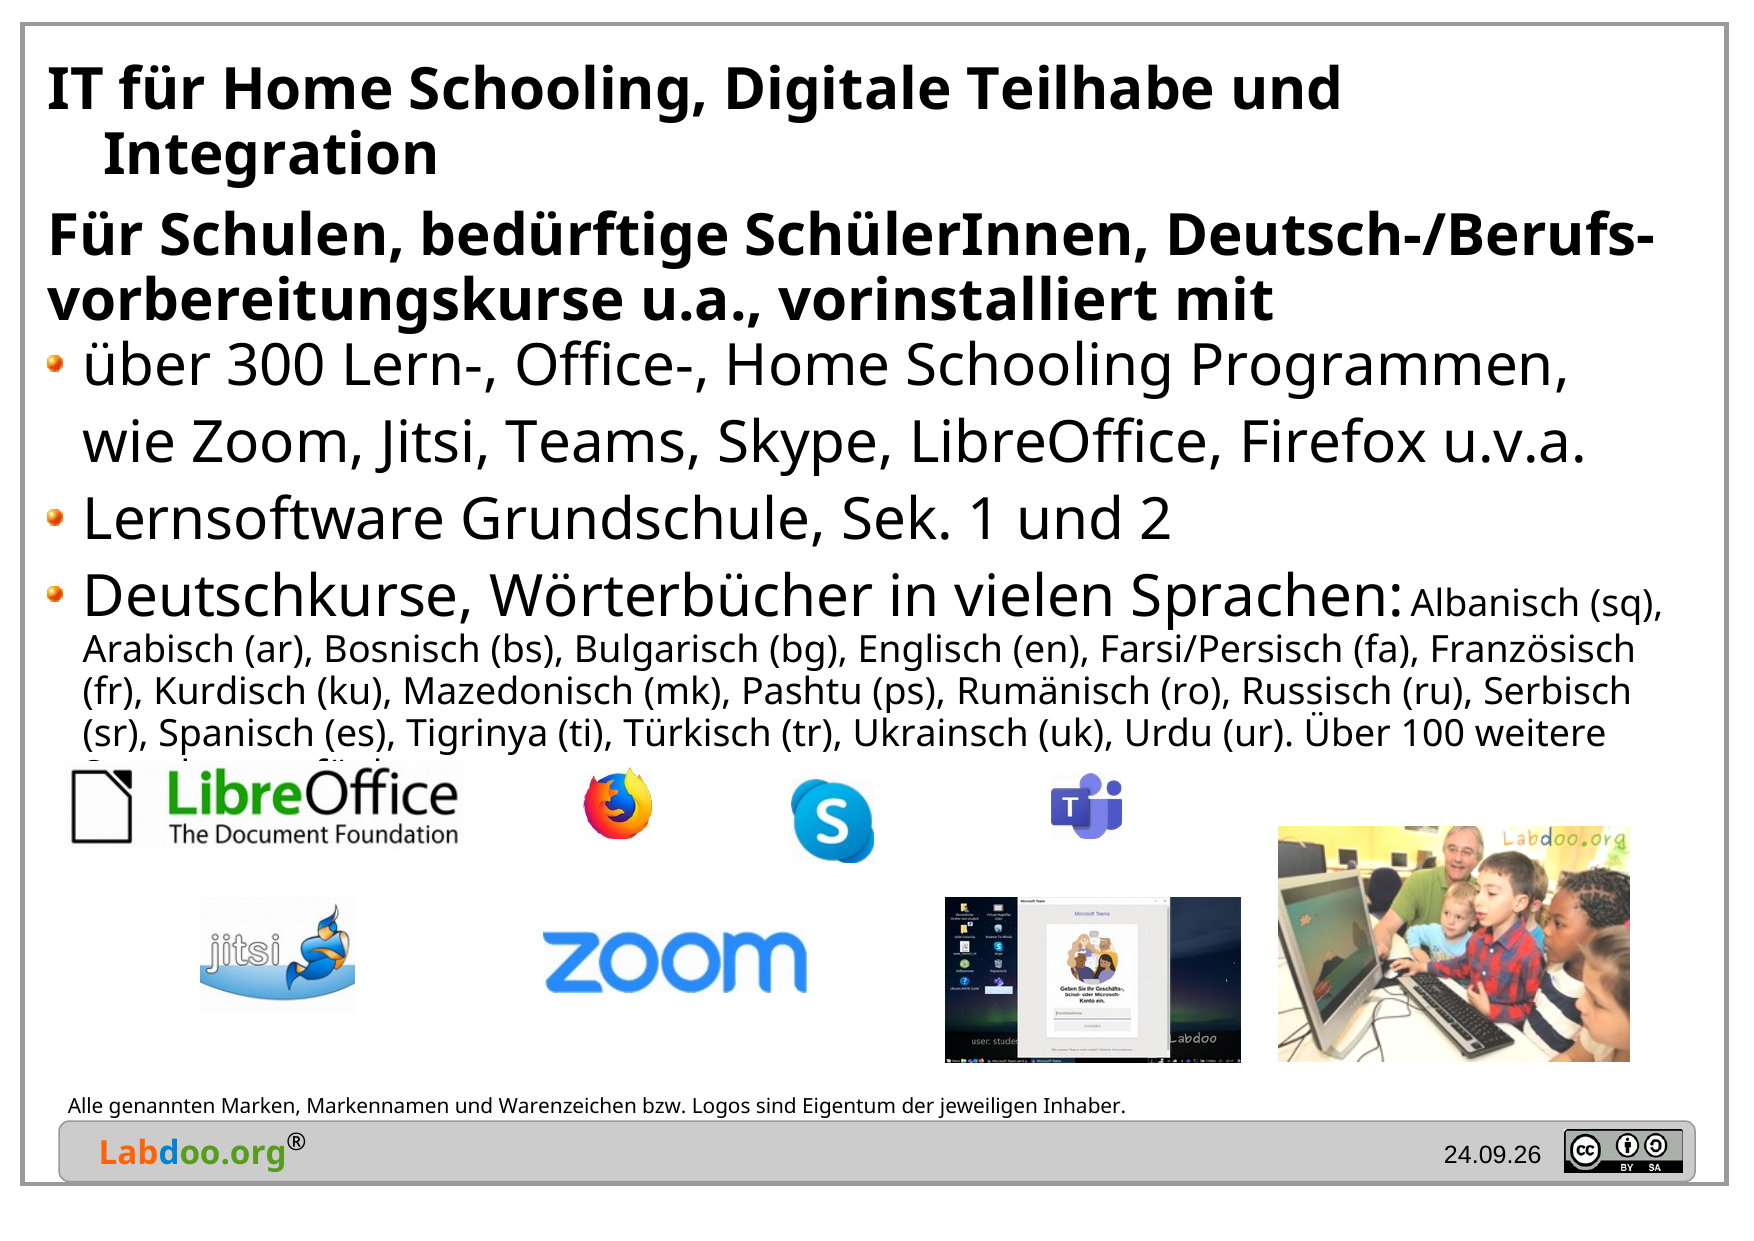

# IT für Home Schooling, Digitale Teilhabe und Integration
Für Schulen, bedürftige SchülerInnen, Deutsch-/Berufs- vorbereitungskurse u.a., vorinstalliert mit
über 300 Lern-, Office-, Home Schooling Programmen,
wie Zoom, Jitsi, Teams, Skype, LibreOffice, Firefox u.v.a.
Lernsoftware Grundschule, Sek. 1 und 2
Deutschkurse, Wörterbücher in vielen Sprachen: Albanisch (sq), Arabisch (ar), Bosnisch (bs), Bulgarisch (bg), Englisch (en), Farsi/Persisch (fa), Französisch (fr), Kurdisch (ku), Mazedonisch (mk), Pashtu (ps), Rumänisch (ro), Russisch (ru), Serbisch (sr), Spanisch (es), Tigrinya (ti), Türkisch (tr), Ukrainsch (uk), Urdu (ur). Über 100 weitere Sprachen verfügbar.
Alle genannten Marken, Markennamen und Warenzeichen bzw. Logos sind Eigentum der jeweiligen Inhaber.
Labdoo.org®